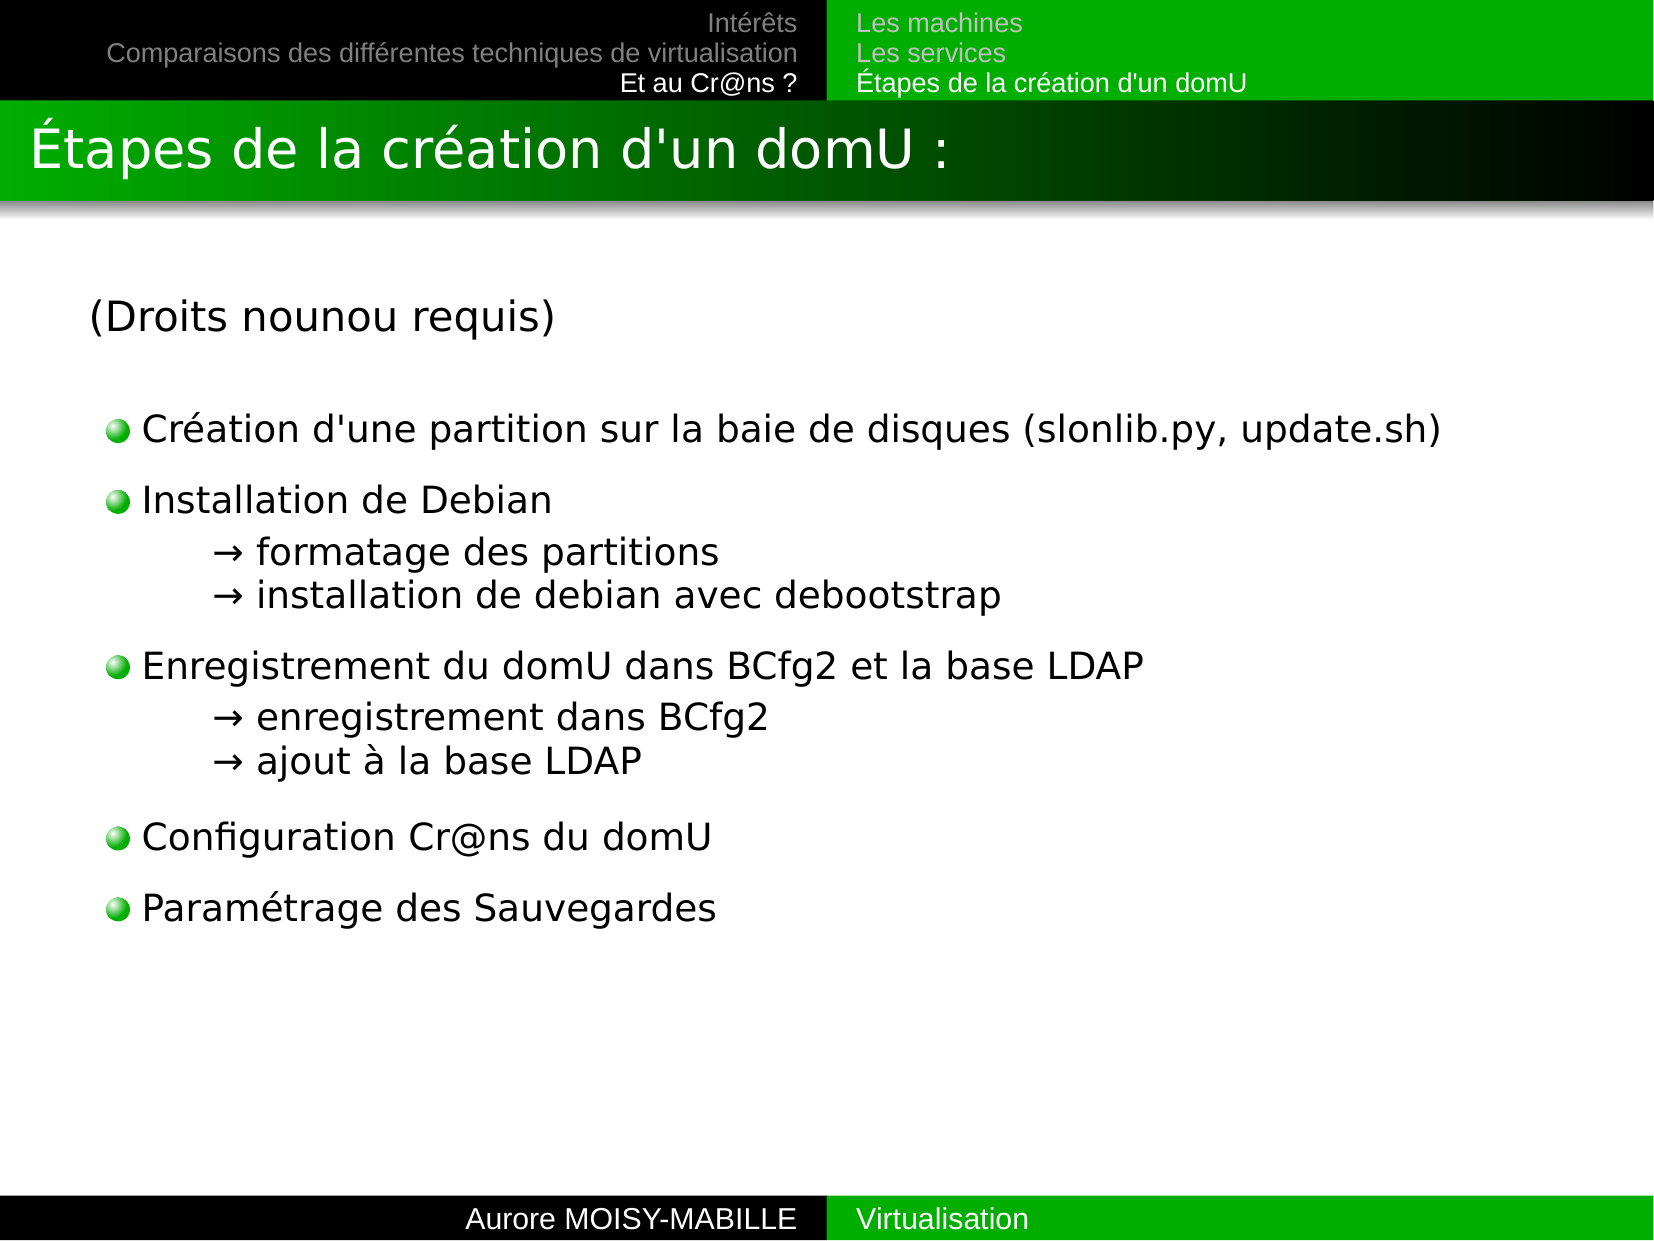

Intérêts
Comparaisons des différentes techniques de virtualisation
Et au Cr@ns ?
Les machines
Les services
Étapes de la création d'un domU
Étapes de la création d'un domU :
(Droits nounou requis)
Création d'une partition sur la baie de disques (slonlib.py, update.sh)
Installation de Debian
→ formatage des partitions
→ installation de debian avec debootstrap
Enregistrement du domU dans BCfg2 et la base LDAP
→ enregistrement dans BCfg2
→ ajout à la base LDAP
Configuration Cr@ns du domU
Paramétrage des Sauvegardes
Aurore MOISY-MABILLE
Virtualisation